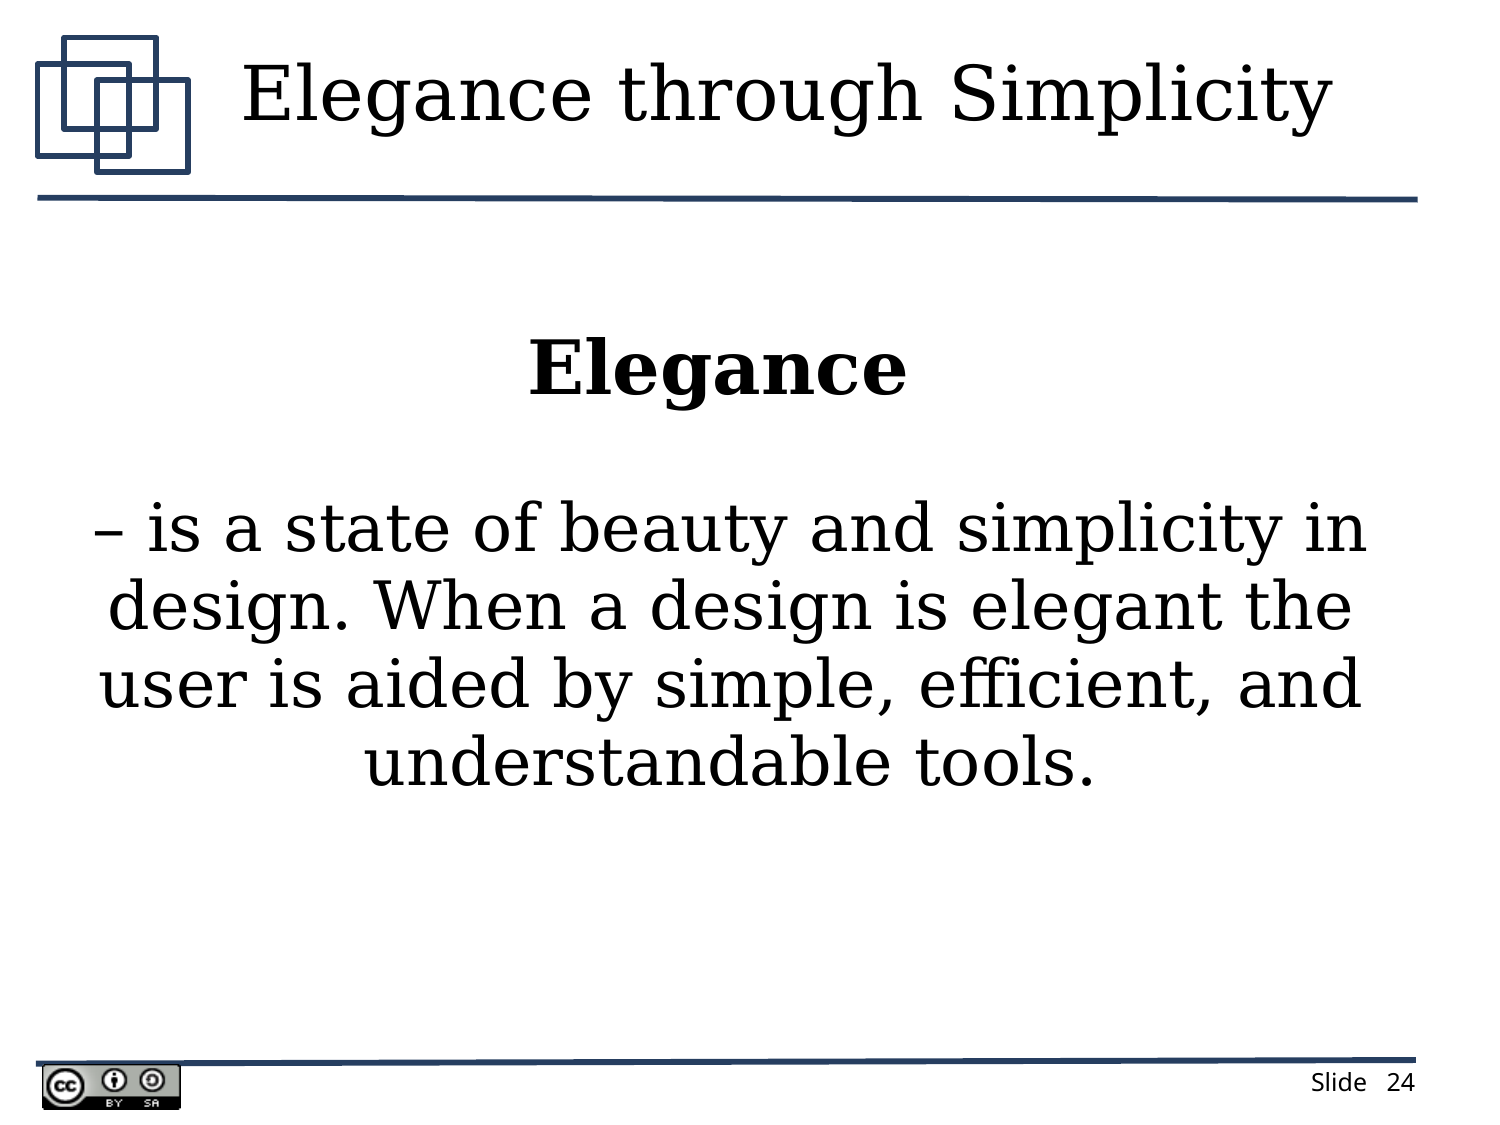

# Elegance through Simplicity
Elegance
– is a state of beauty and simplicity in design. When a design is elegant the user is aided by simple, efficient, and understandable tools.